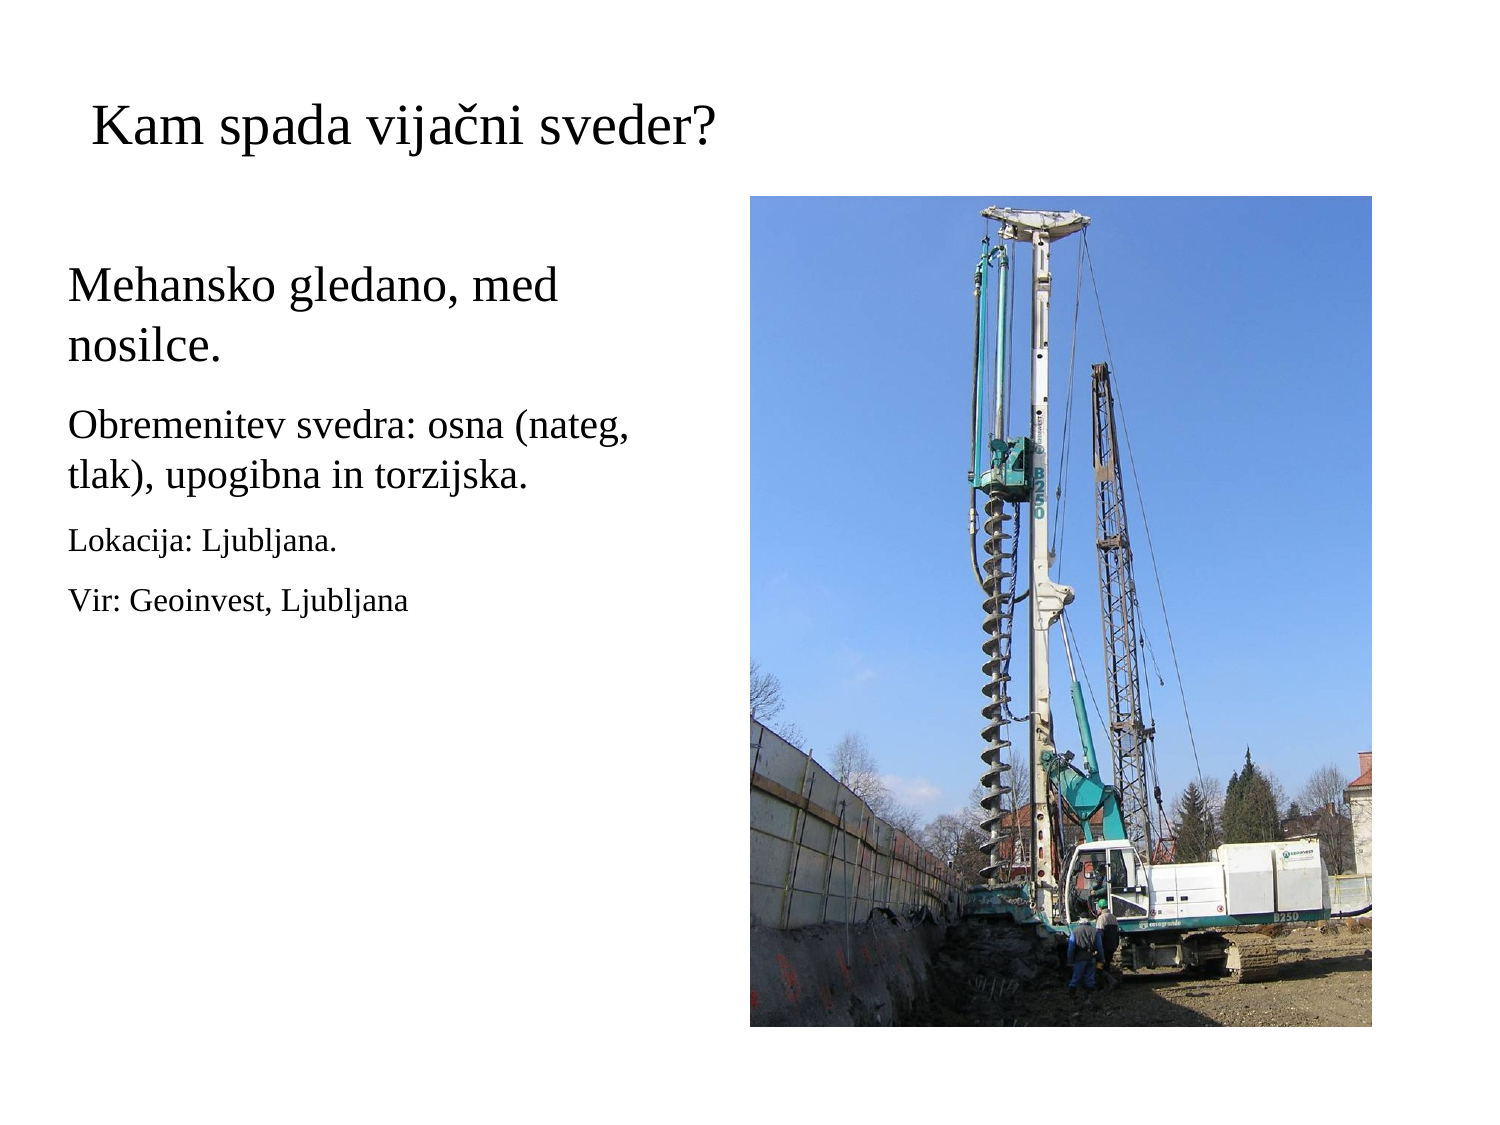

Kam spada vijačni sveder?
Mehansko gledano, med nosilce.
Obremenitev svedra: osna (nateg, tlak), upogibna in torzijska.
Lokacija: Ljubljana.
Vir: Geoinvest, Ljubljana